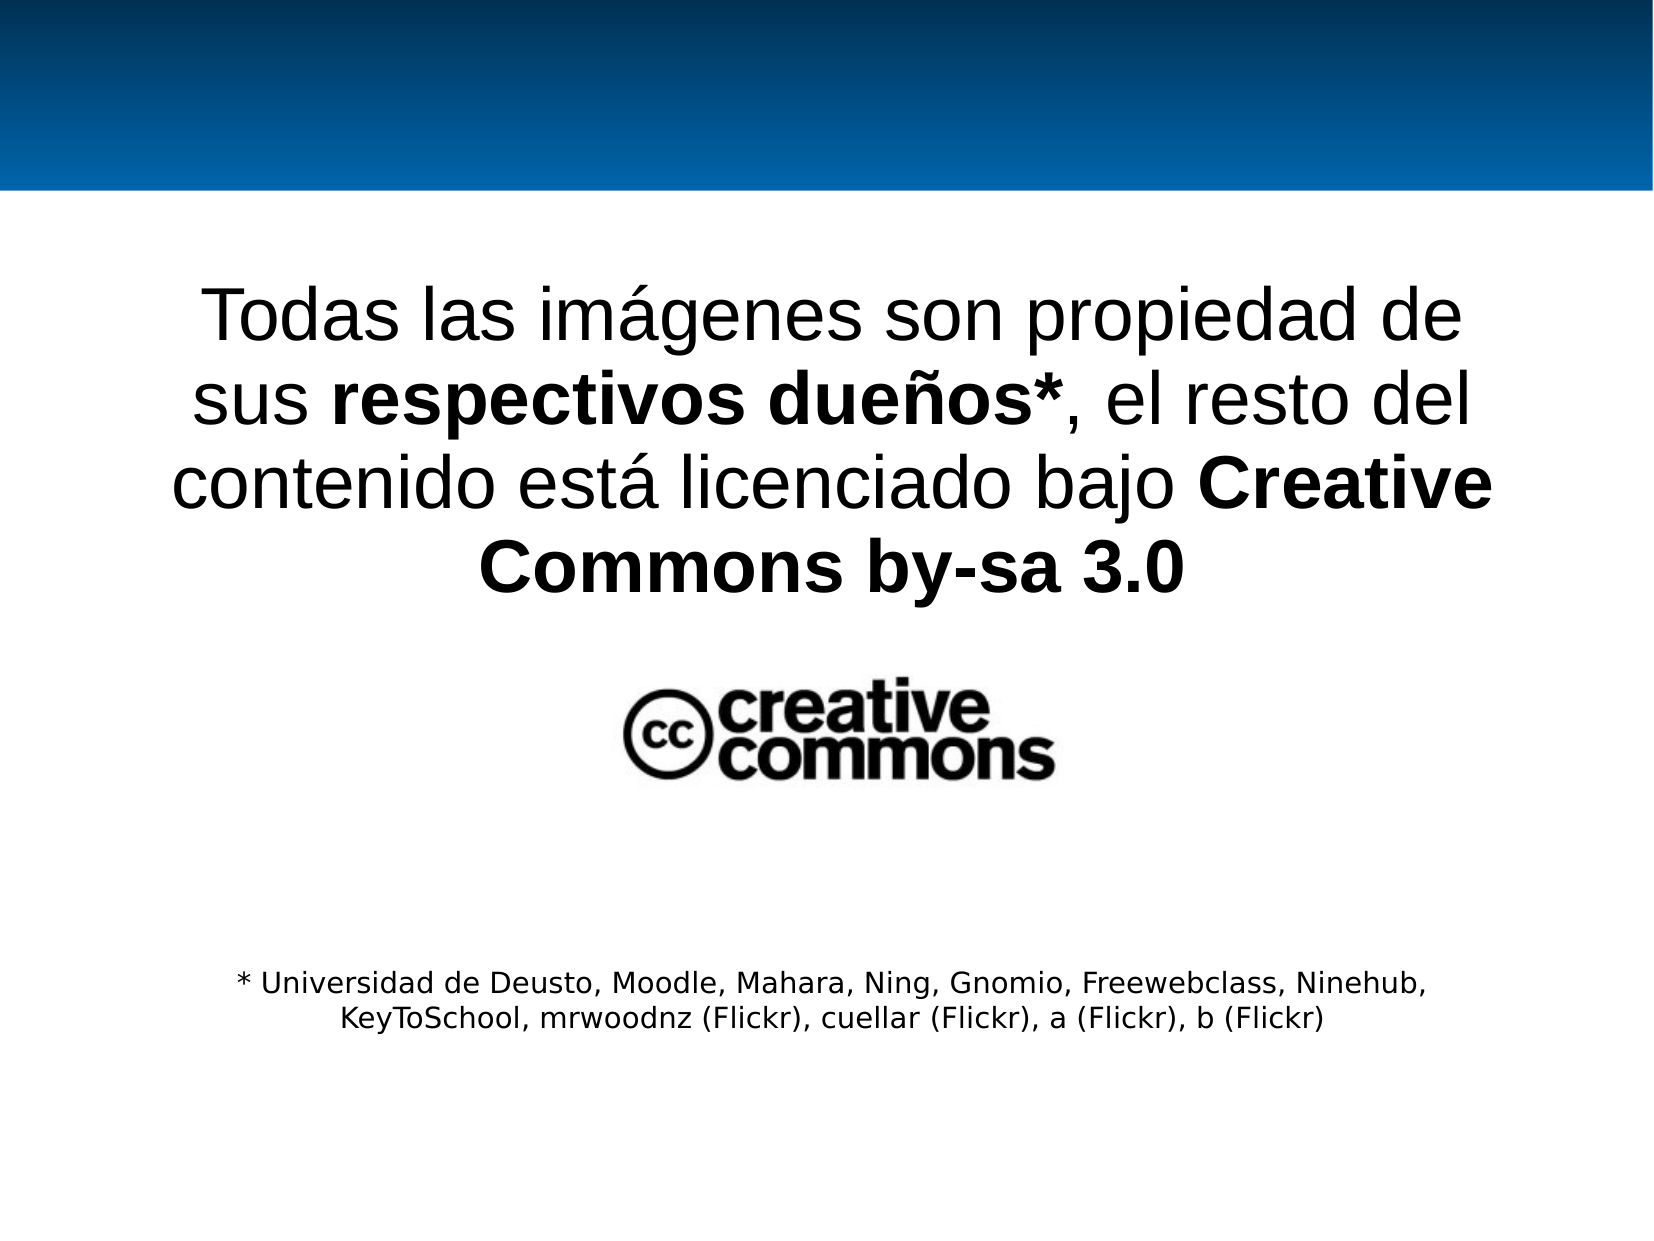

Todas las imágenes son propiedad de sus respectivos dueños*, el resto del contenido está licenciado bajo Creative Commons by-sa 3.0
* Universidad de Deusto, Moodle, Mahara, Ning, Gnomio, Freewebclass, Ninehub, KeyToSchool, mrwoodnz (Flickr), cuellar (Flickr), a (Flickr), b (Flickr)